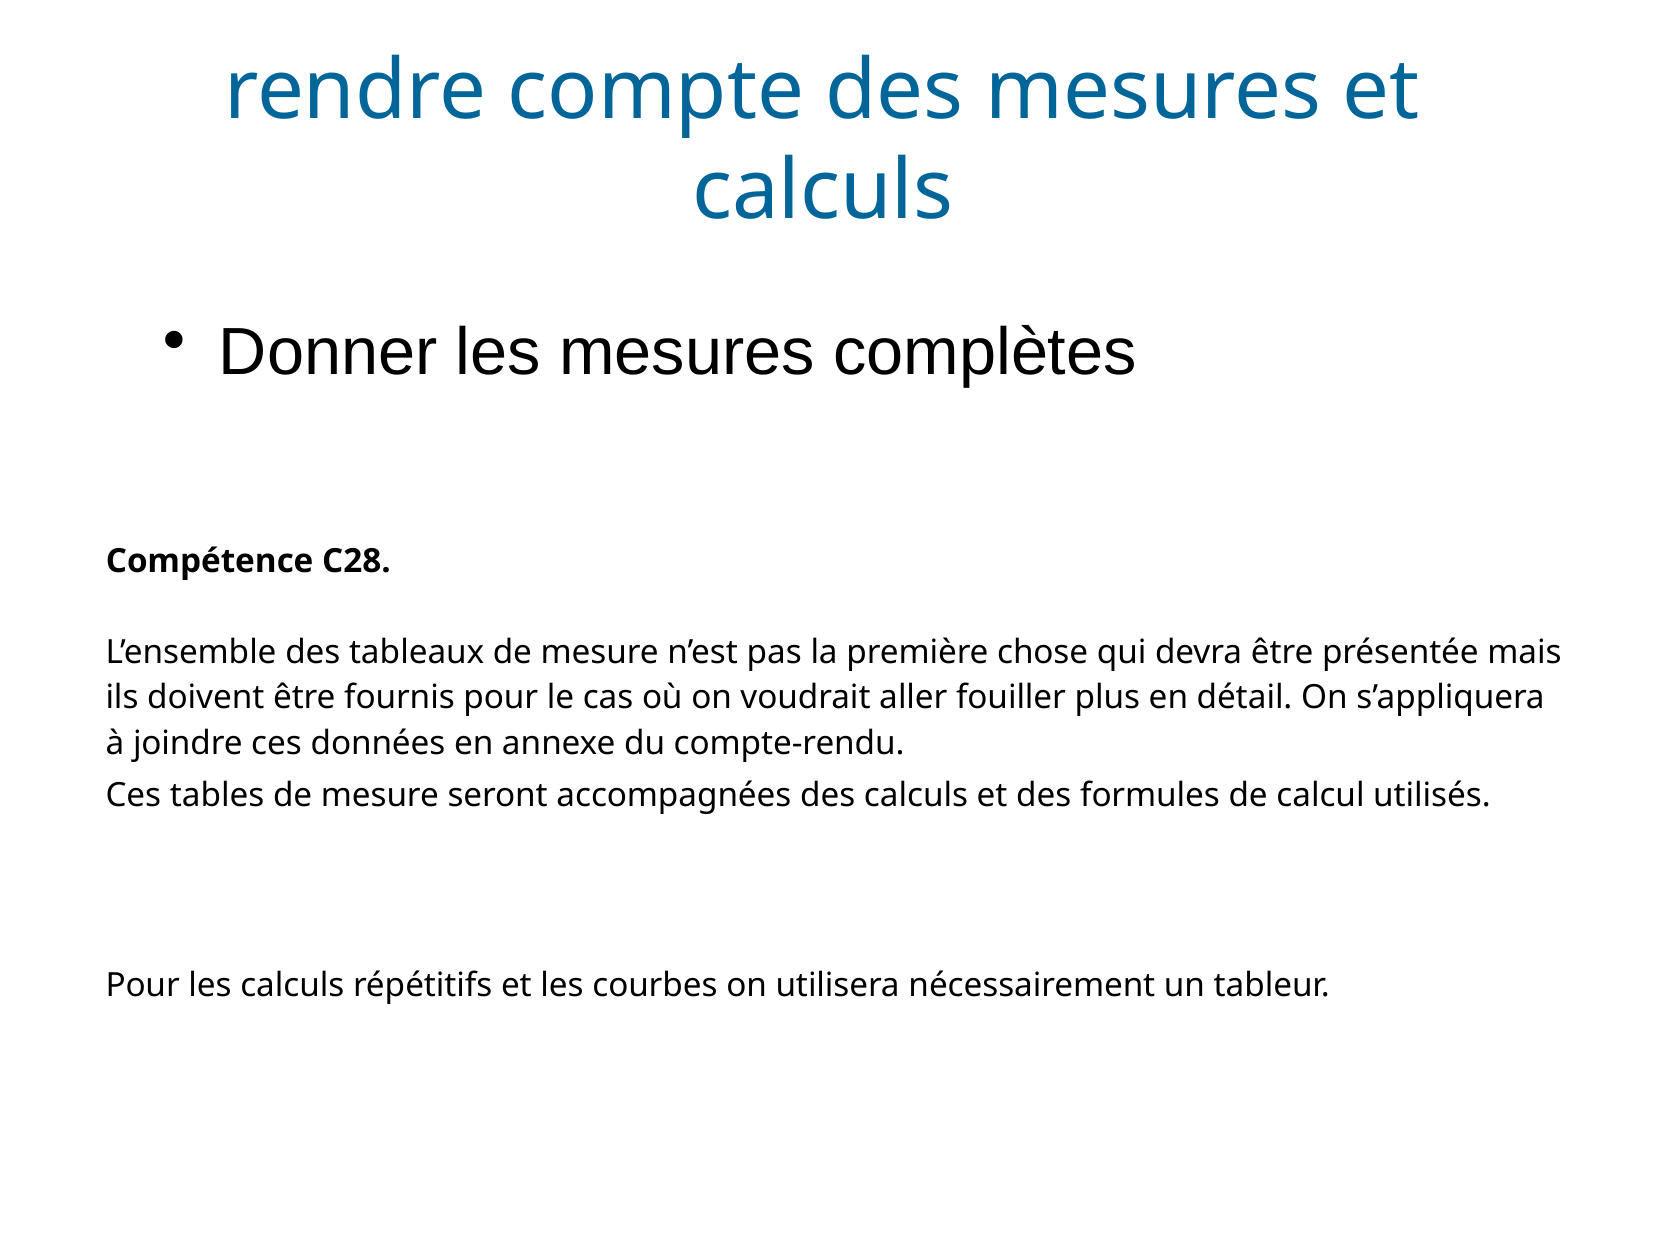

# rendre compte des mesures et calculs
Donner les mesures complètes
Compétence C28.
L’ensemble des tableaux de mesure n’est pas la première chose qui devra être présentée mais ils doivent être fournis pour le cas où on voudrait aller fouiller plus en détail. On s’appliquera à joindre ces données en annexe du compte-rendu.
Ces tables de mesure seront accompagnées des calculs et des formules de calcul utilisés.
Pour les calculs répétitifs et les courbes on utilisera nécessairement un tableur.